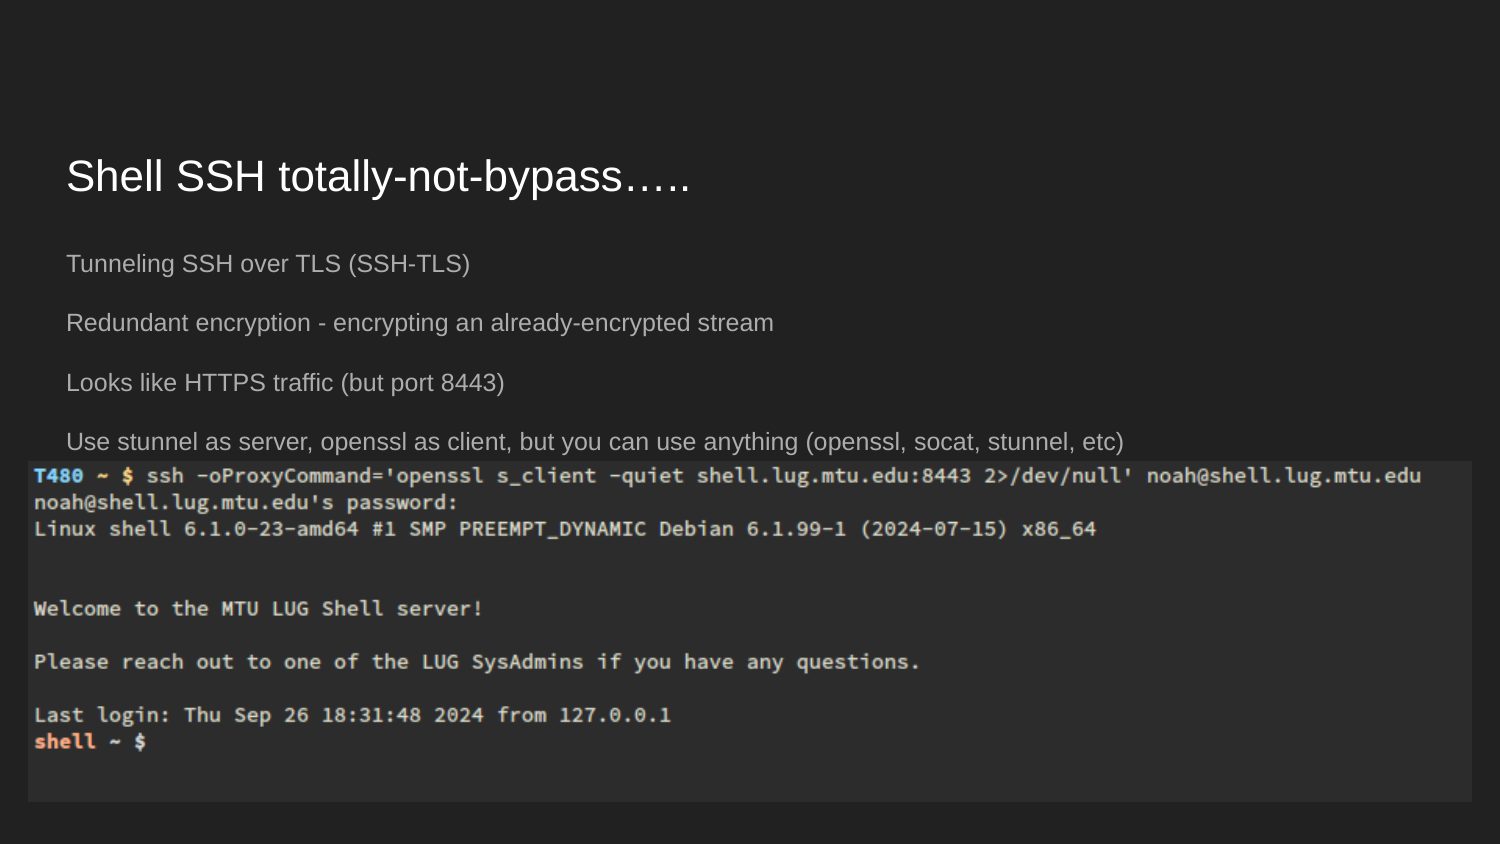

# Shell SSH totally-not-bypass…..
Tunneling SSH over TLS (SSH-TLS)
Redundant encryption - encrypting an already-encrypted stream
Looks like HTTPS traffic (but port 8443)
Use stunnel as server, openssl as client, but you can use anything (openssl, socat, stunnel, etc)